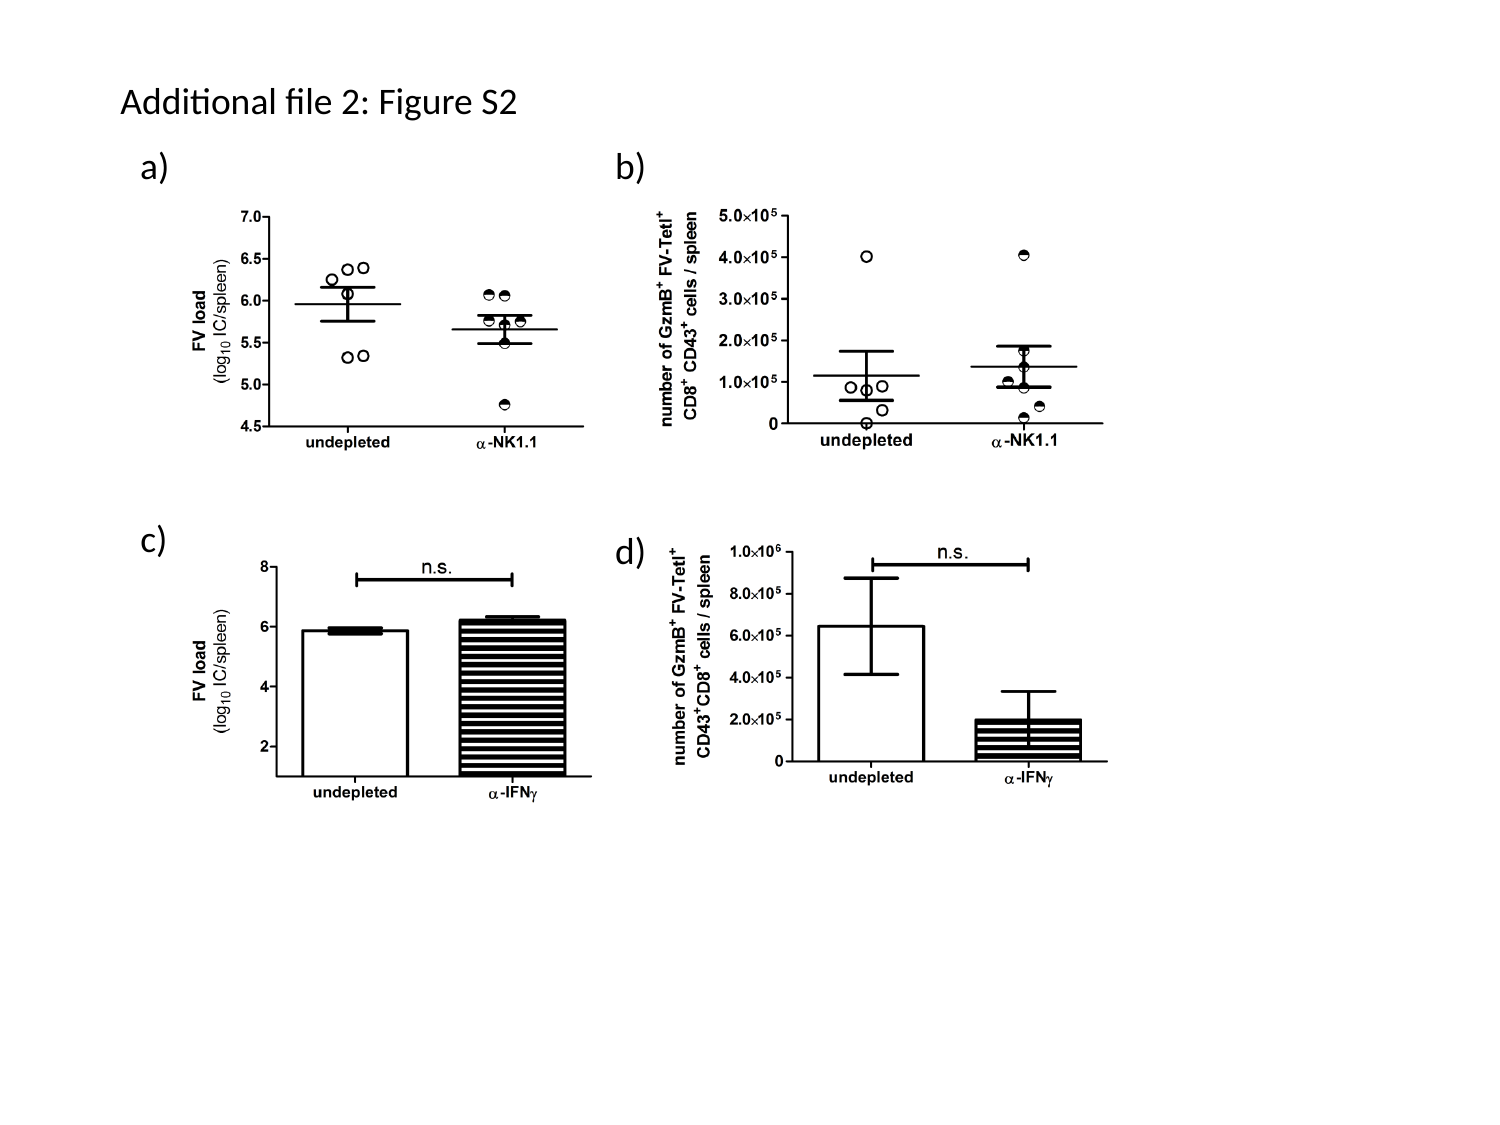

Additional file 2: Figure S2
a)
b)
c)
d)